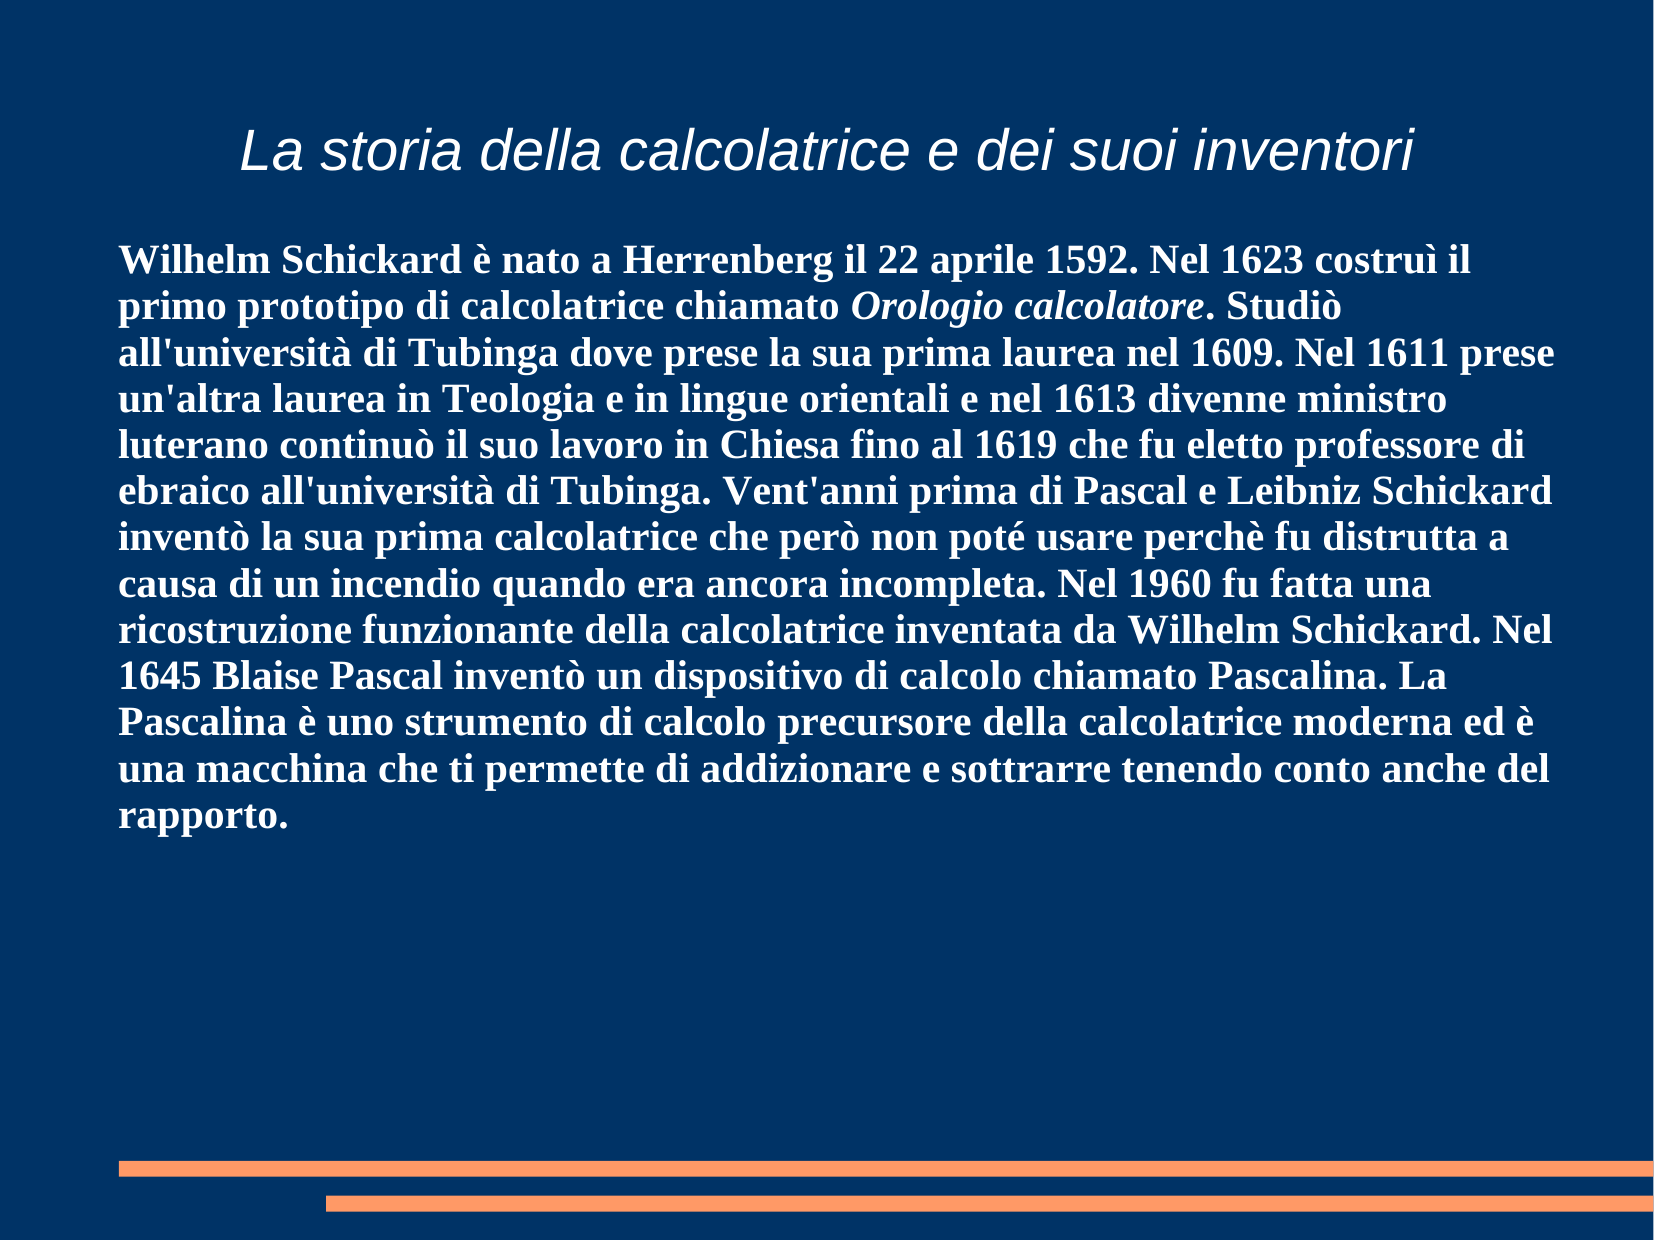

# La storia della calcolatrice e dei suoi inventori
Wilhelm Schickard è nato a Herrenberg il 22 aprile 1592. Nel 1623 costruì il primo prototipo di calcolatrice chiamato Orologio calcolatore. Studiò all'università di Tubinga dove prese la sua prima laurea nel 1609. Nel 1611 prese un'altra laurea in Teologia e in lingue orientali e nel 1613 divenne ministro luterano continuò il suo lavoro in Chiesa fino al 1619 che fu eletto professore di ebraico all'università di Tubinga. Vent'anni prima di Pascal e Leibniz Schickard inventò la sua prima calcolatrice che però non poté usare perchè fu distrutta a causa di un incendio quando era ancora incompleta. Nel 1960 fu fatta una ricostruzione funzionante della calcolatrice inventata da Wilhelm Schickard. Nel 1645 Blaise Pascal inventò un dispositivo di calcolo chiamato Pascalina. La Pascalina è uno strumento di calcolo precursore della calcolatrice moderna ed è una macchina che ti permette di addizionare e sottrarre tenendo conto anche del rapporto.